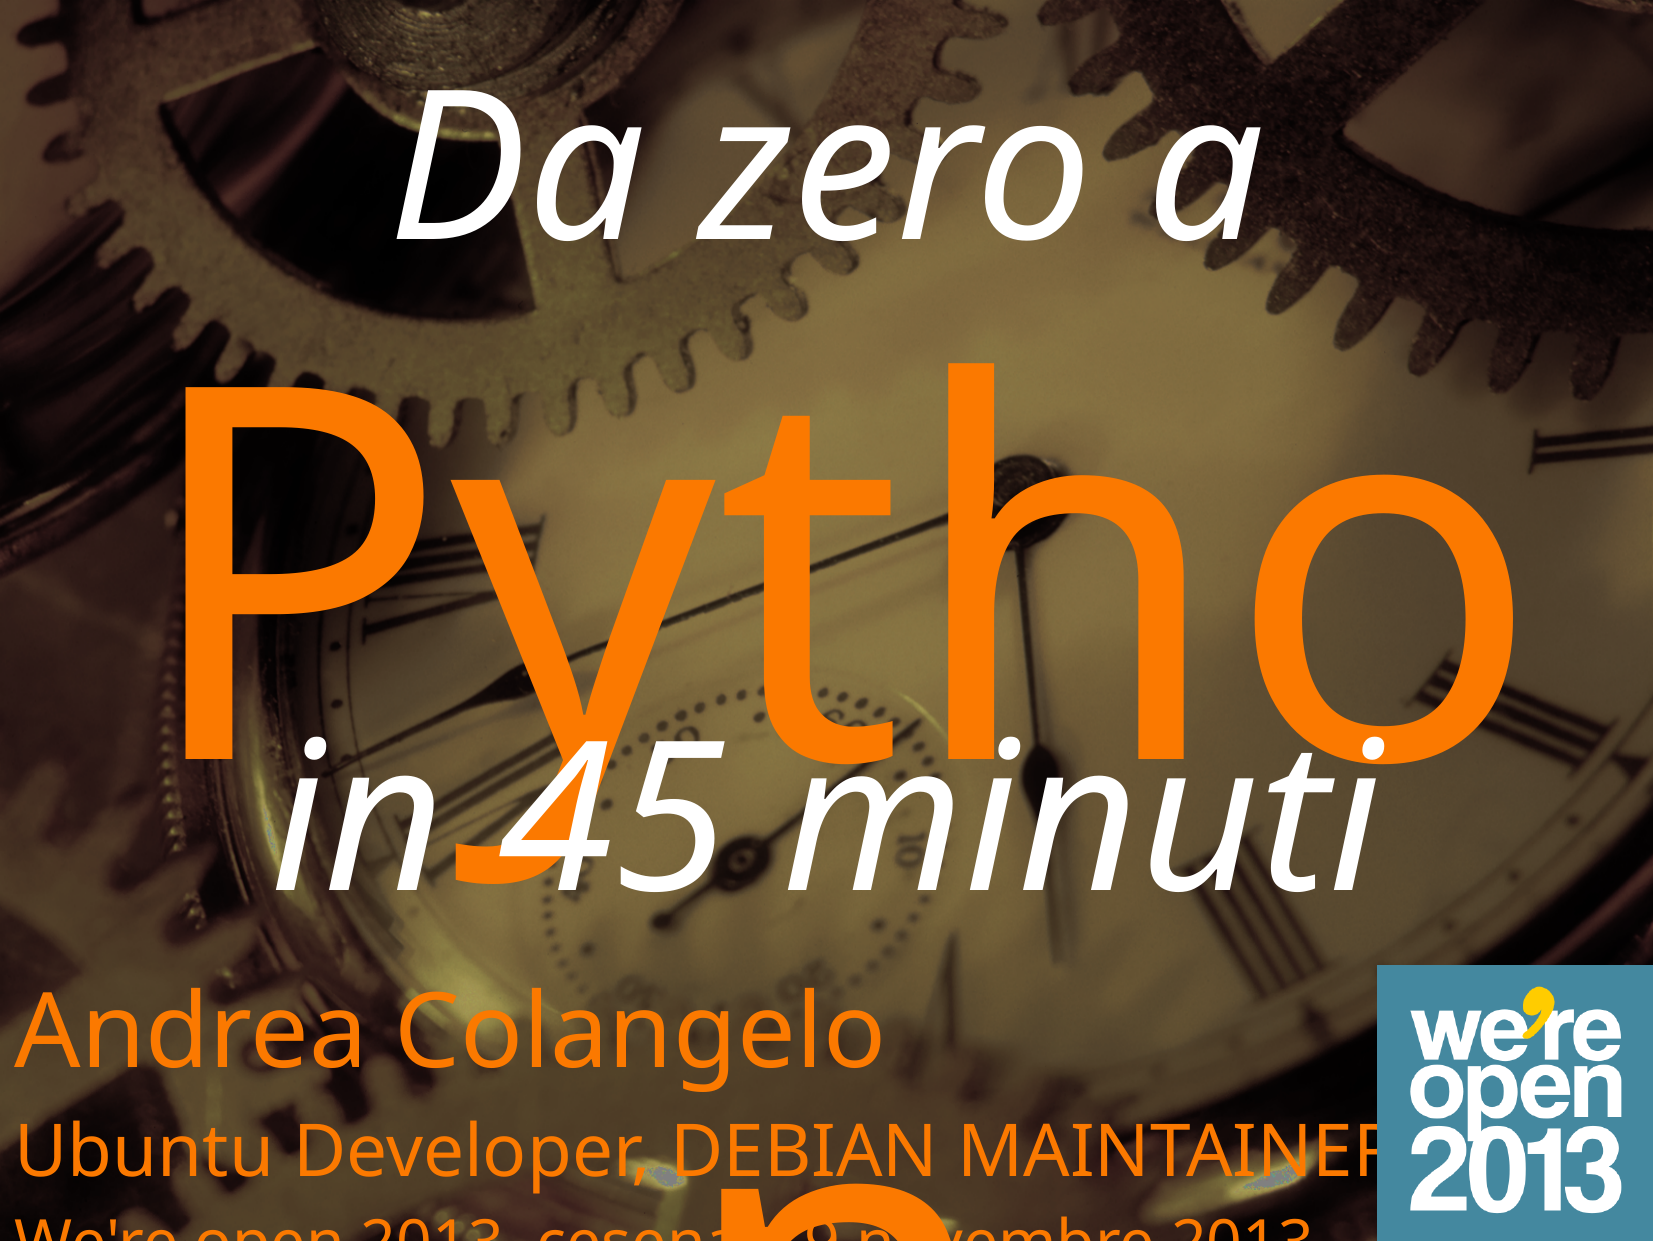

Da zero a
Python
in 45 minuti
Andrea Colangelo
Ubuntu Developer, DEBIAN MAINTAINER
We're open 2013, cesena – 9 novembre 2013